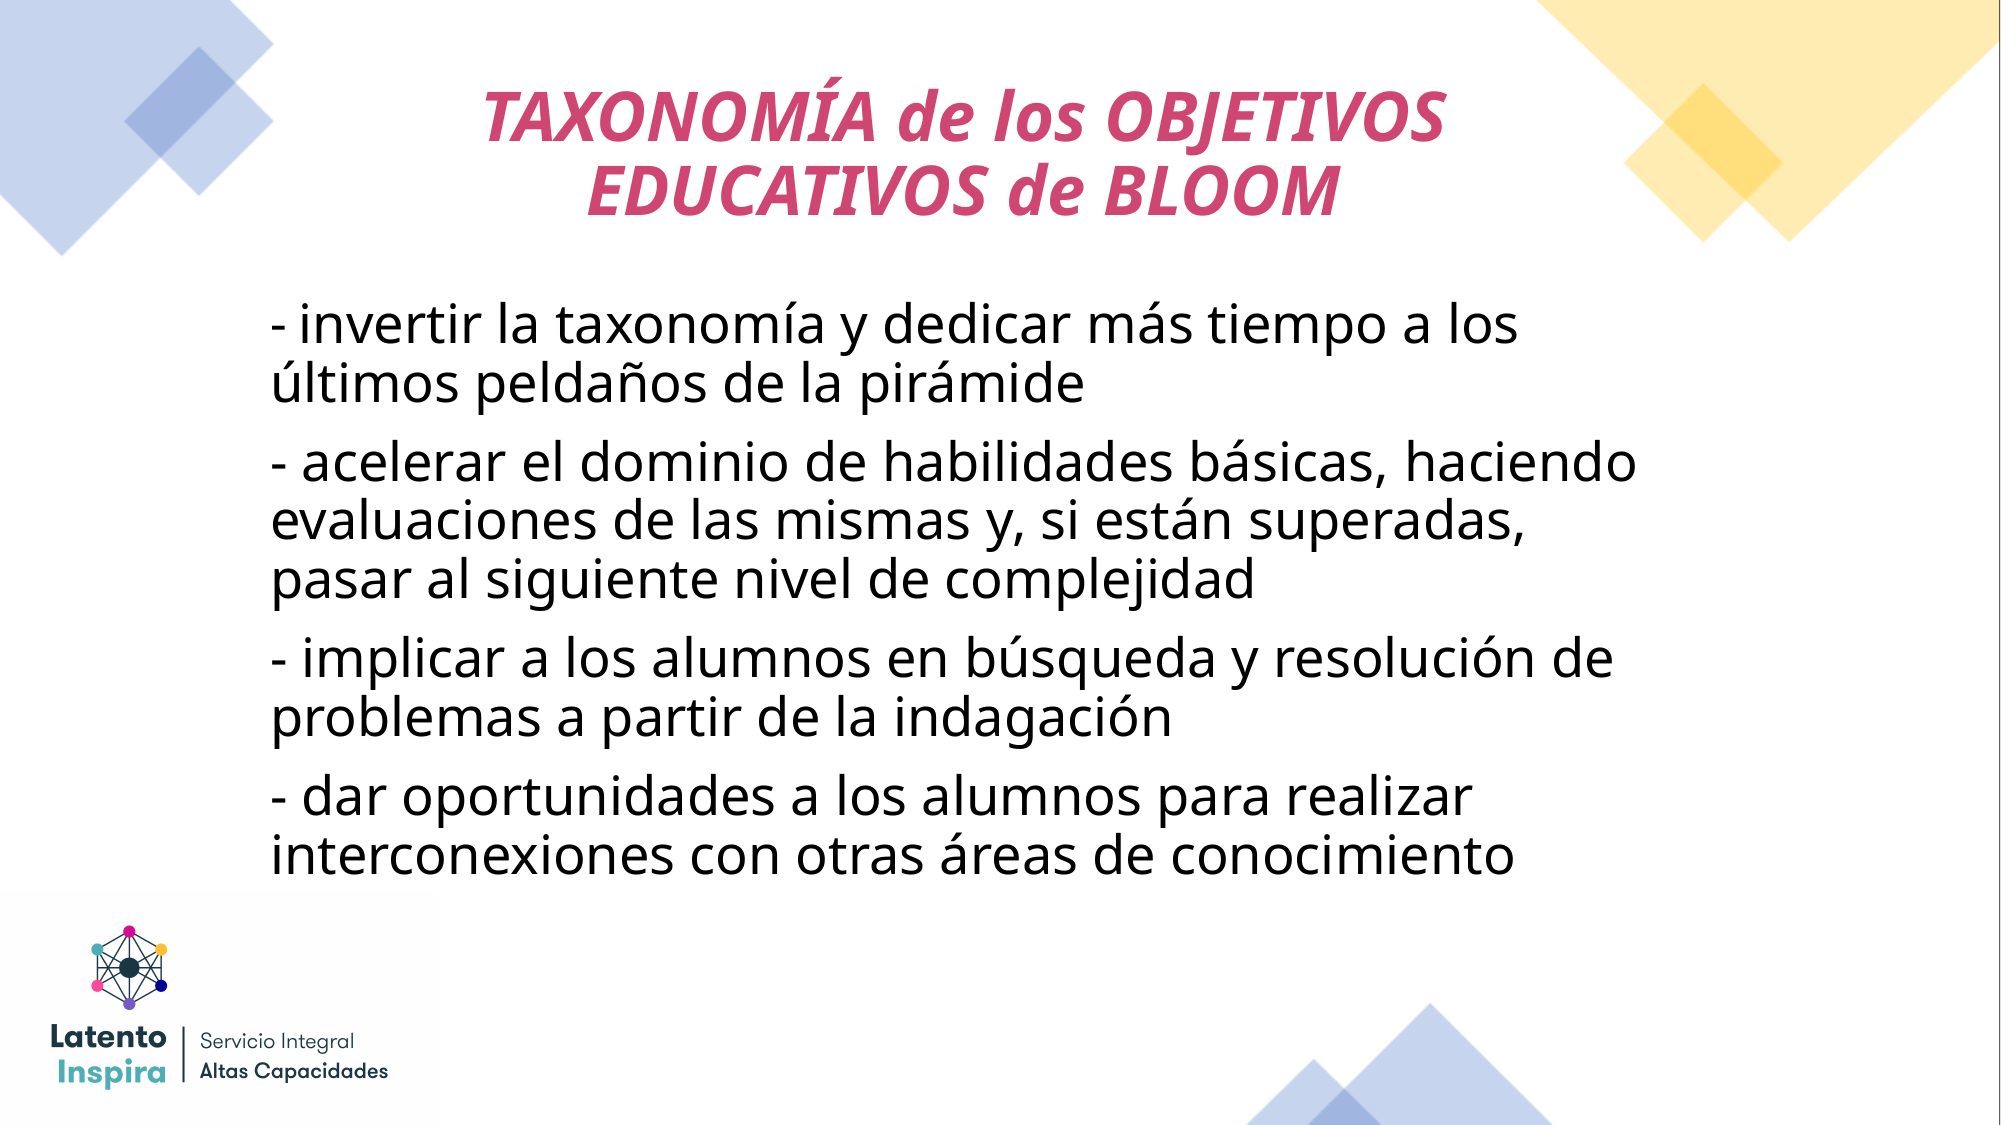

# TAXONOMÍA de los OBJETIVOS EDUCATIVOS de BLOOM
- invertir la taxonomía y dedicar más tiempo a los últimos peldaños de la pirámide
- acelerar el dominio de habilidades básicas, haciendo evaluaciones de las mismas y, si están superadas, pasar al siguiente nivel de complejidad
- implicar a los alumnos en búsqueda y resolución de problemas a partir de la indagación
- dar oportunidades a los alumnos para realizar interconexiones con otras áreas de conocimiento